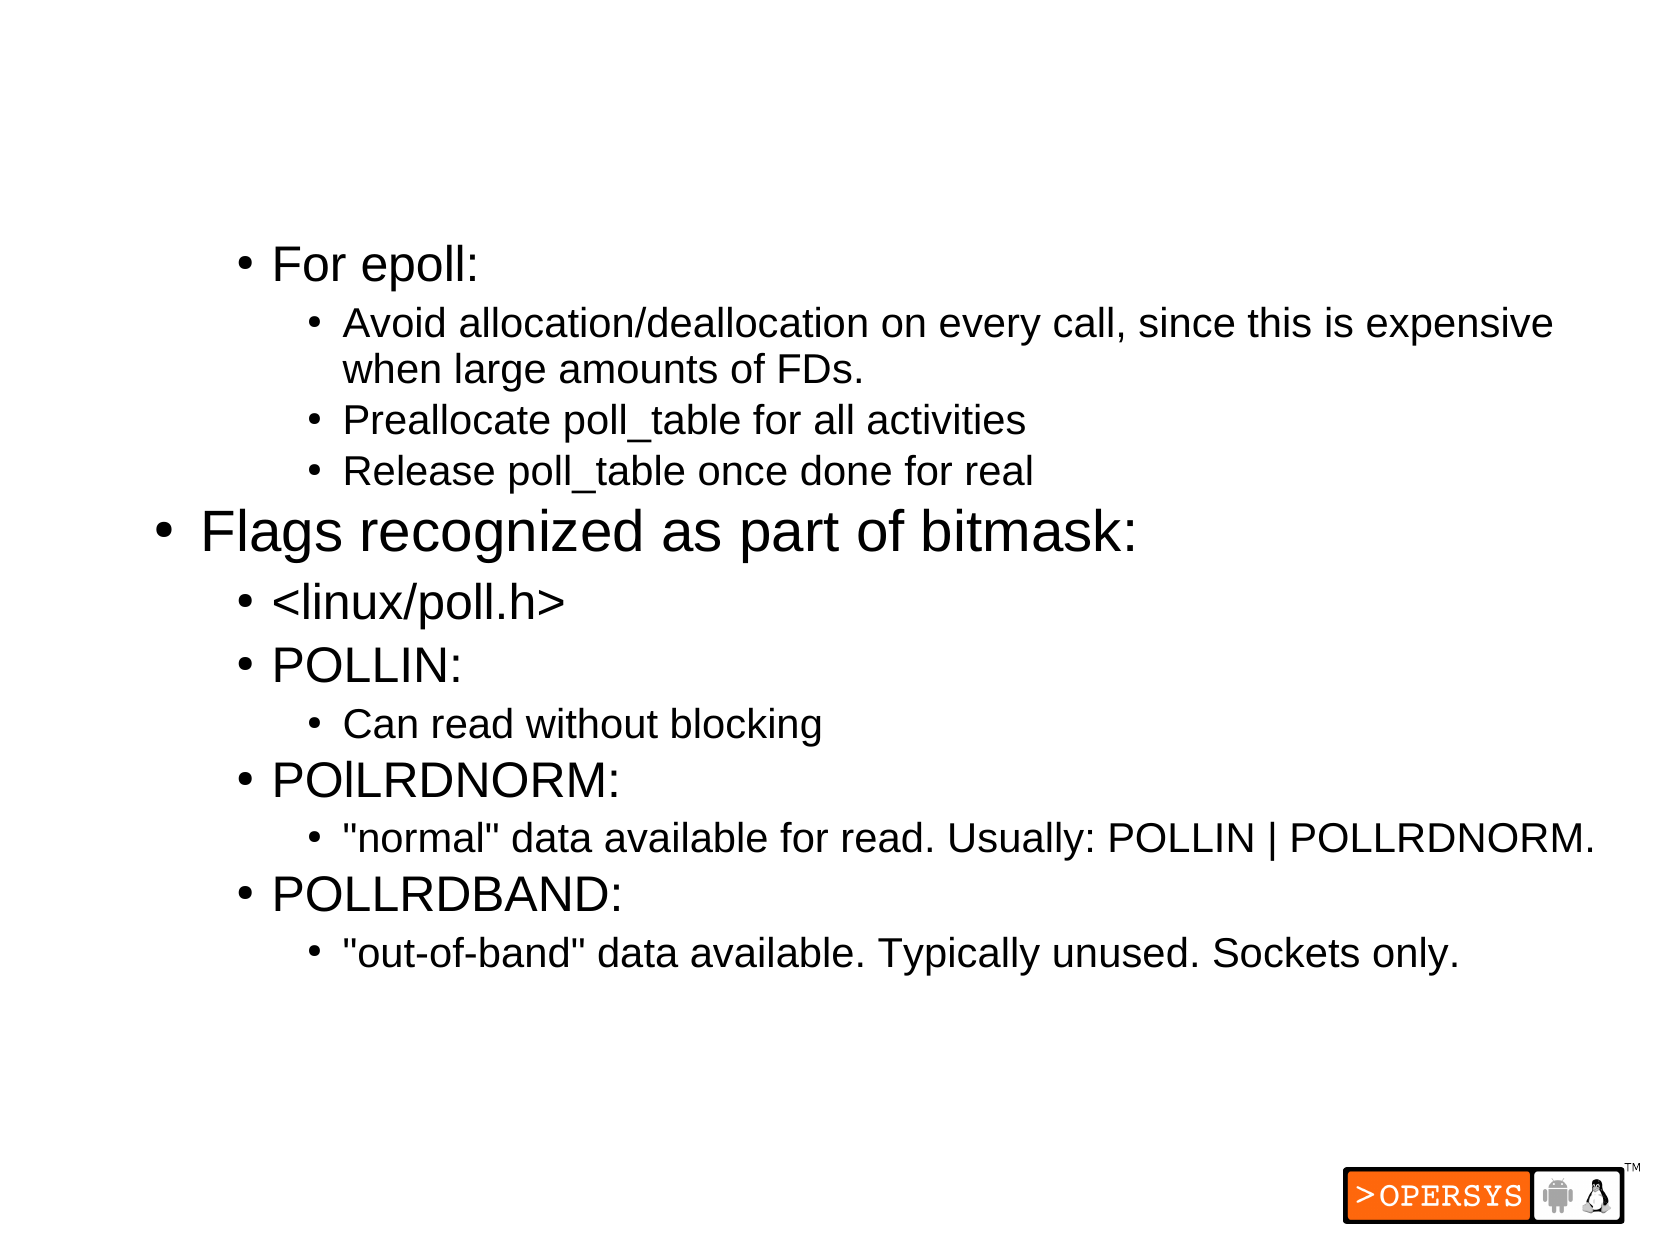

# For epoll:
Avoid allocation/deallocation on every call, since this is expensive when large amounts of FDs.
Preallocate poll_table for all activities
Release poll_table once done for real
Flags recognized as part of bitmask:
<linux/poll.h>
POLLIN:
Can read without blocking
POlLRDNORM:
"normal" data available for read. Usually: POLLIN | POLLRDNORM.
POLLRDBAND:
"out-of-band" data available. Typically unused. Sockets only.